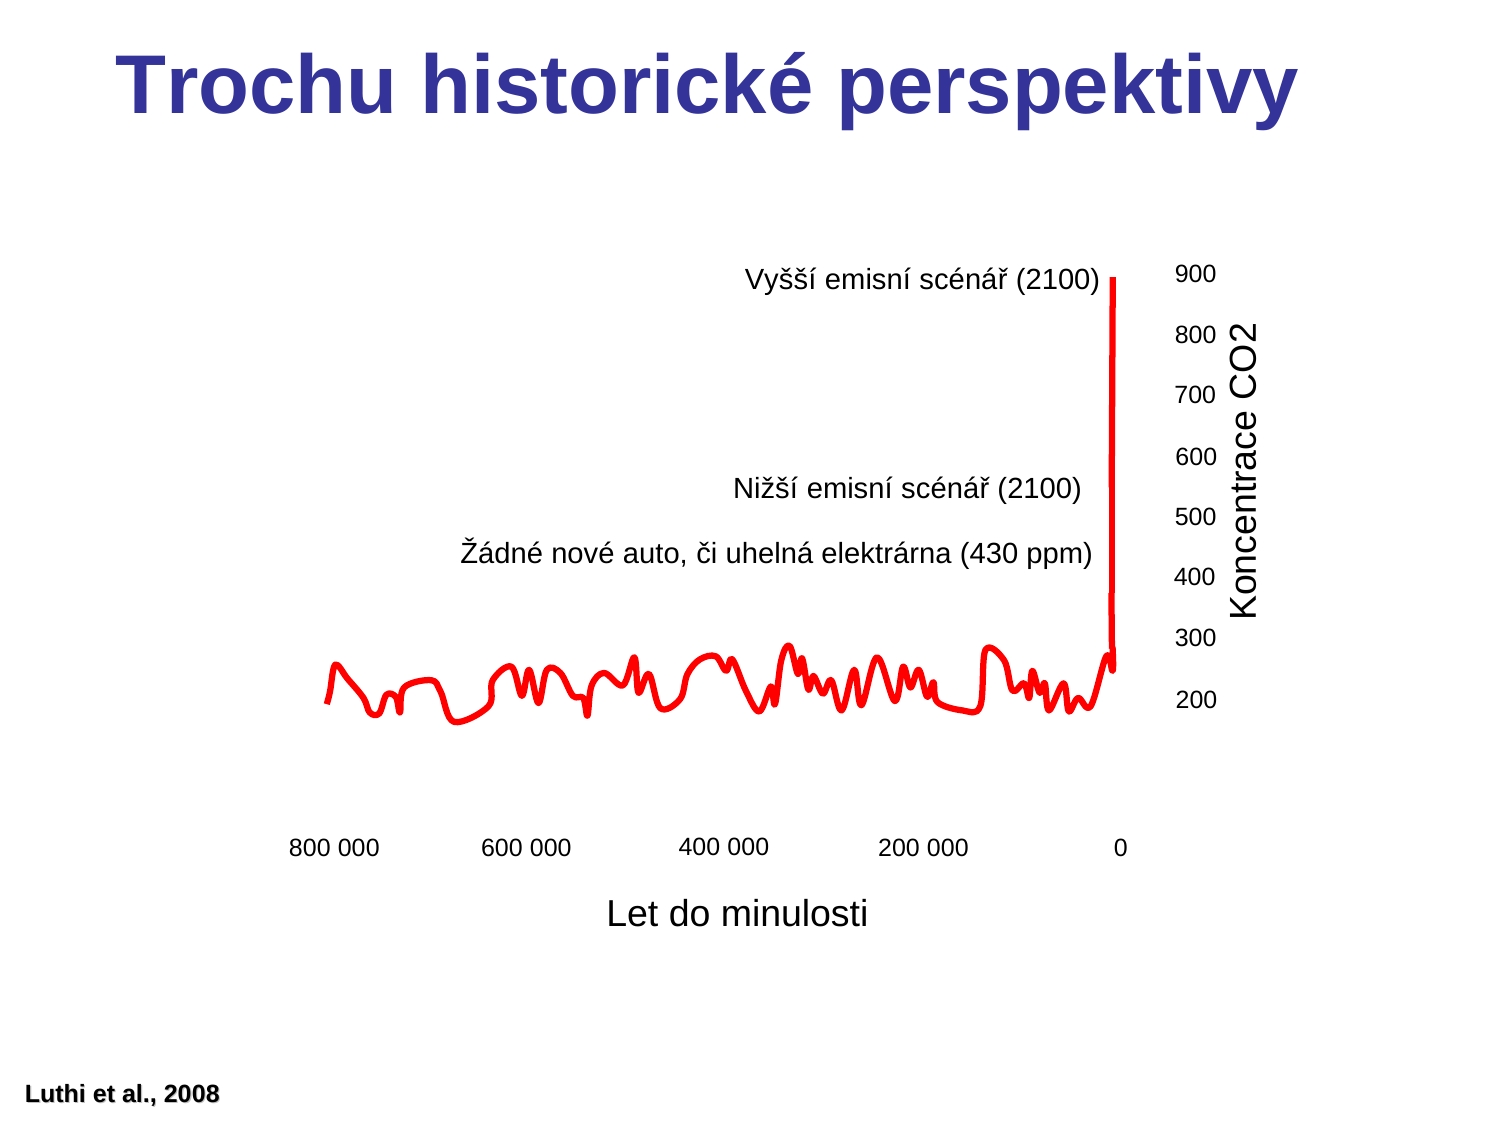

Trochu historické perspektivy
900
Vyšší emisní scénář (2100)
800
700
600
Koncentrace CO2
Nižší emisní scénář (2100)
500
Žádné nové auto, či uhelná elektrárna (430 ppm)
400
300
200
400 000
600 000
200 000
0
800 000
Let do minulosti
Luthi et al., 2008